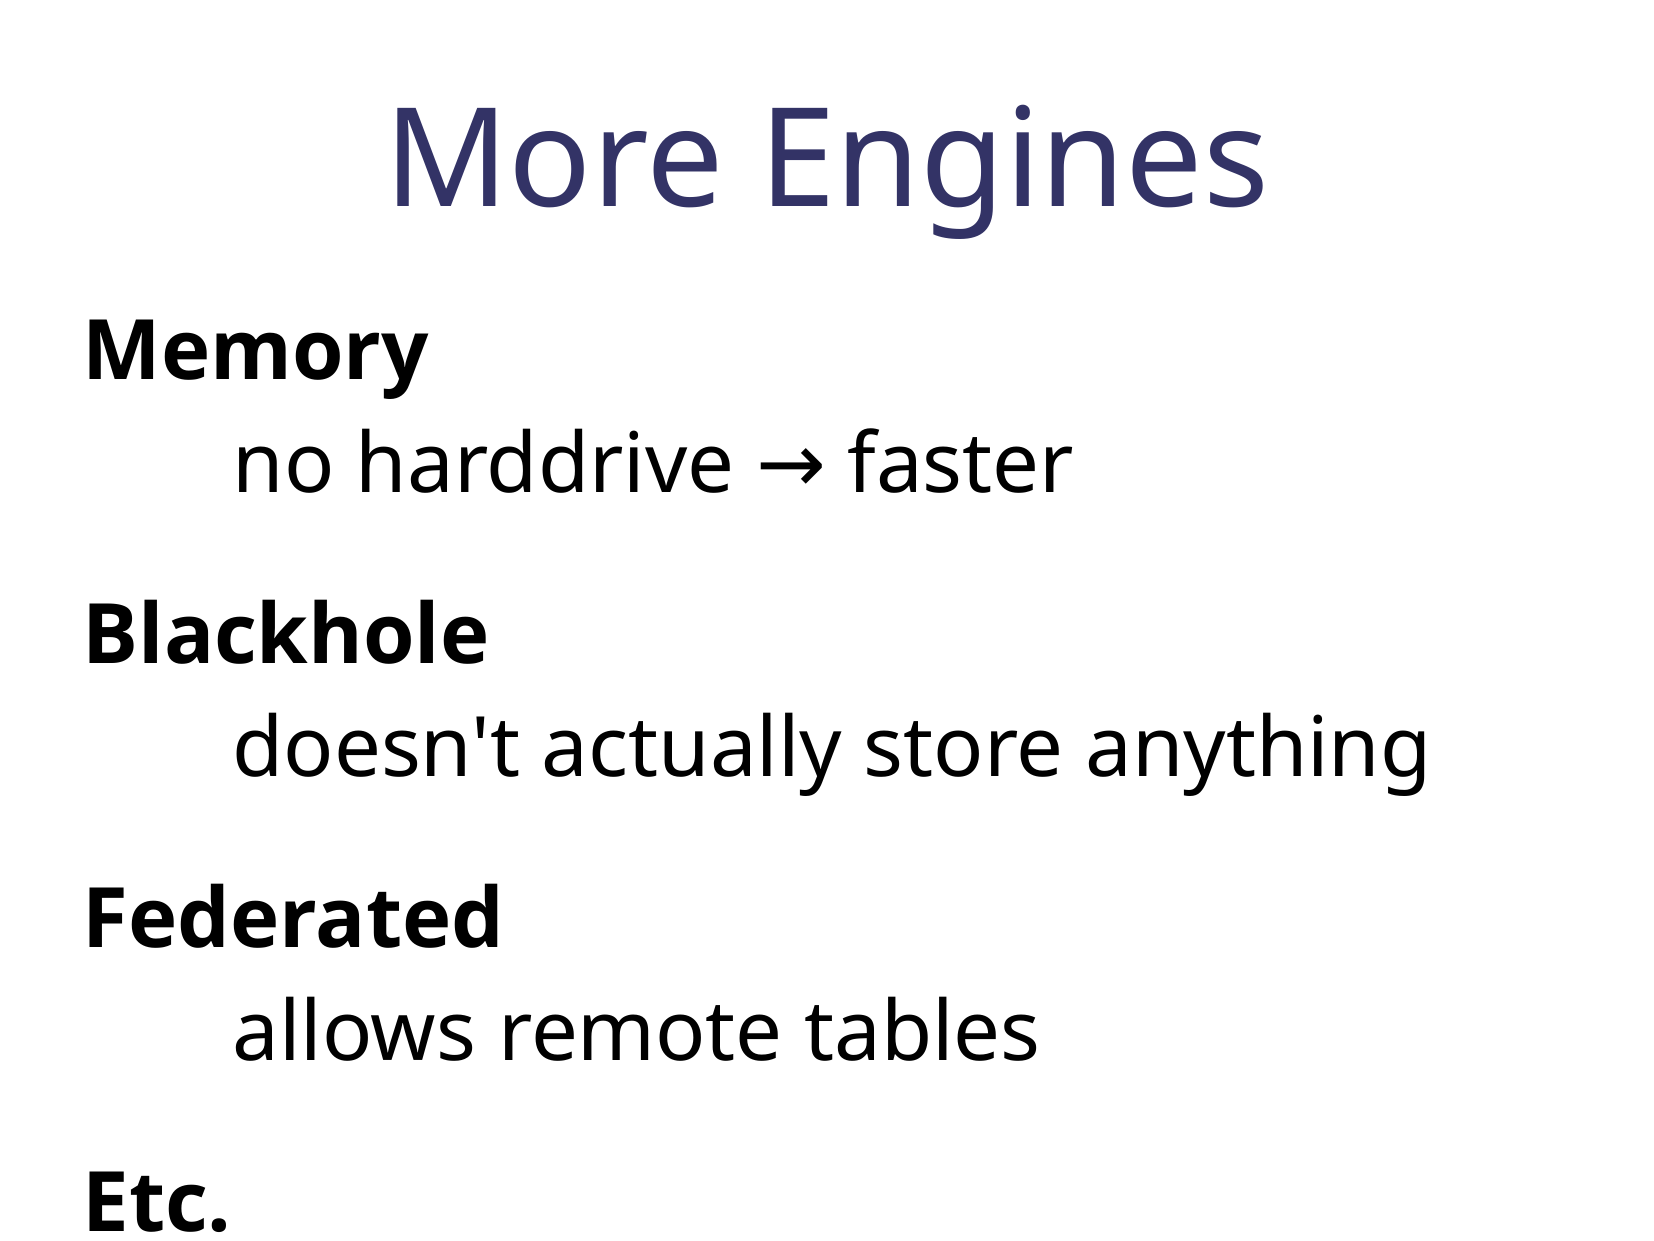

# More Engines
Memory
		no harddrive → faster
Blackhole
		doesn't actually store anything
Federated
		allows remote tables
Etc.